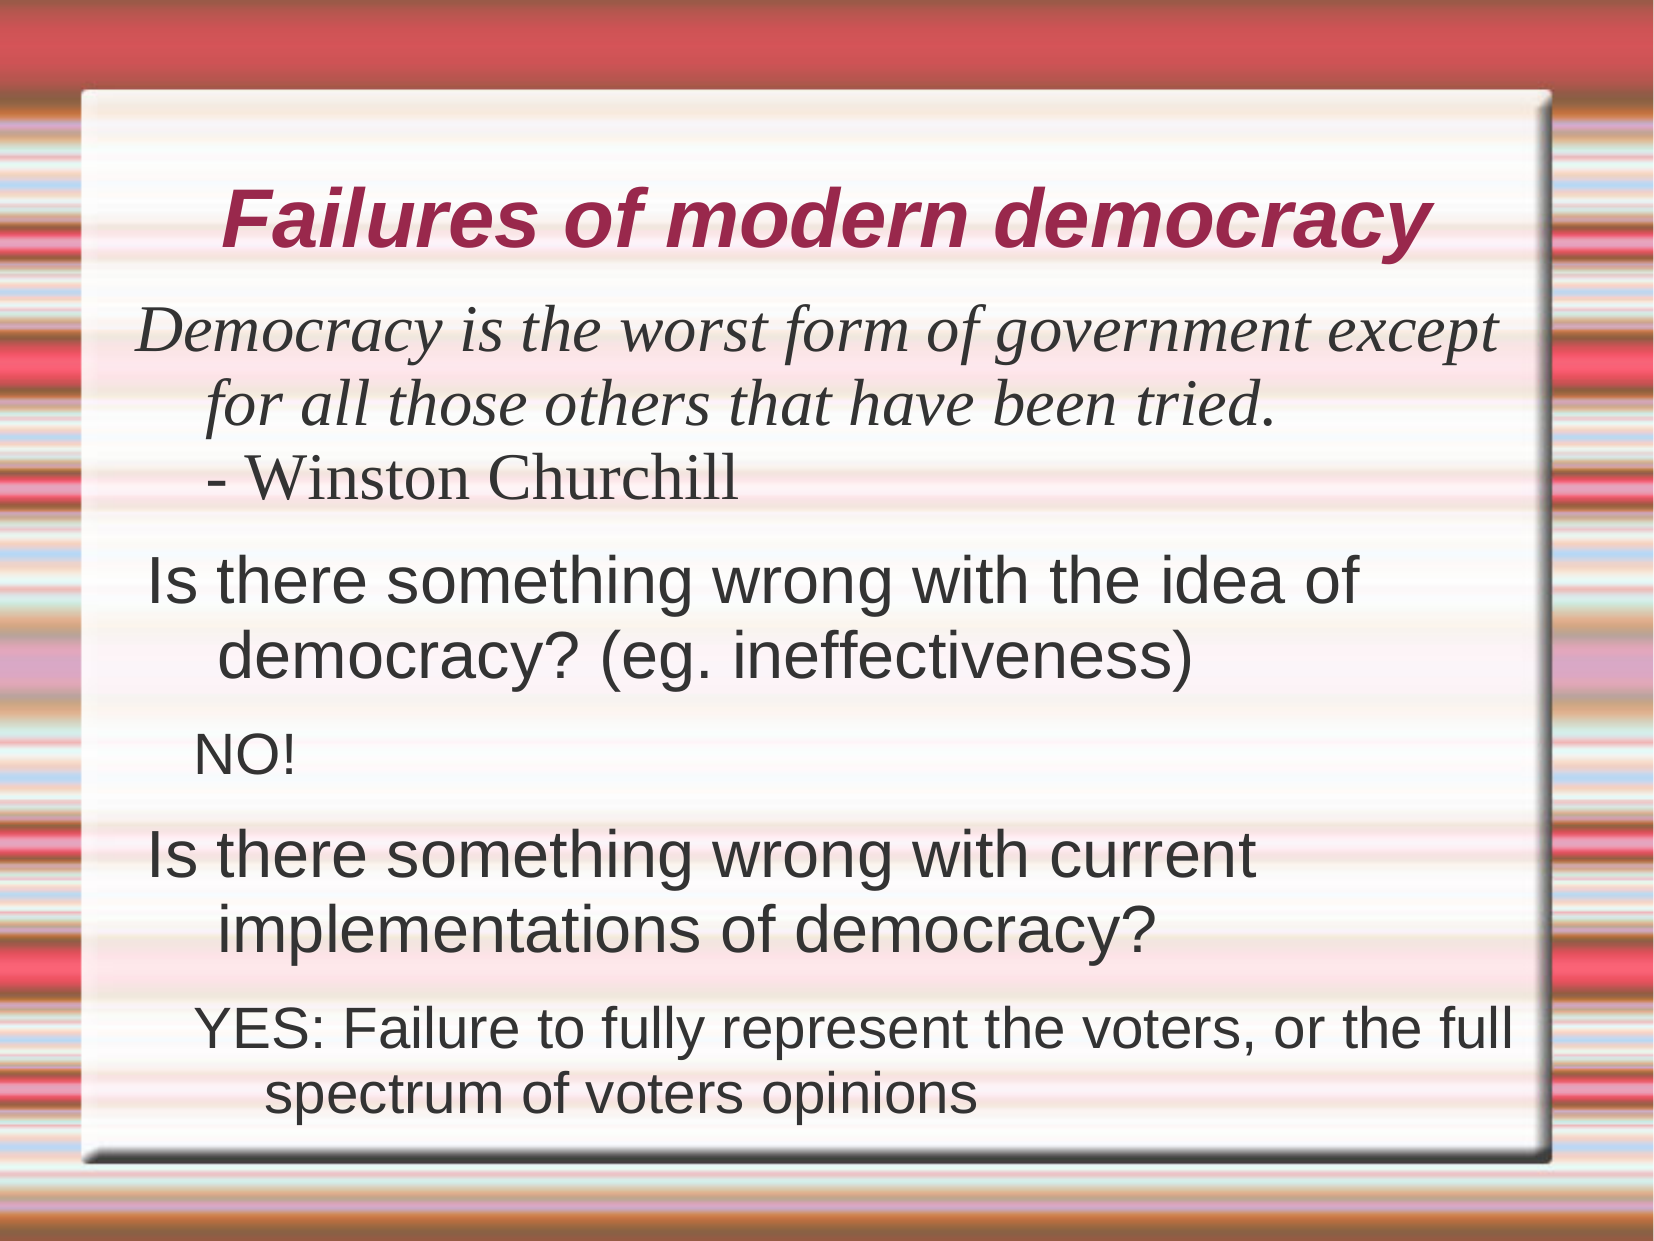

# Failures of modern democracy
Democracy is the worst form of government except for all those others that have been tried.
- Winston Churchill
Is there something wrong with the idea of democracy? (eg. ineffectiveness)
NO!
Is there something wrong with current implementations of democracy?
YES: Failure to fully represent the voters, or the full spectrum of voters opinions